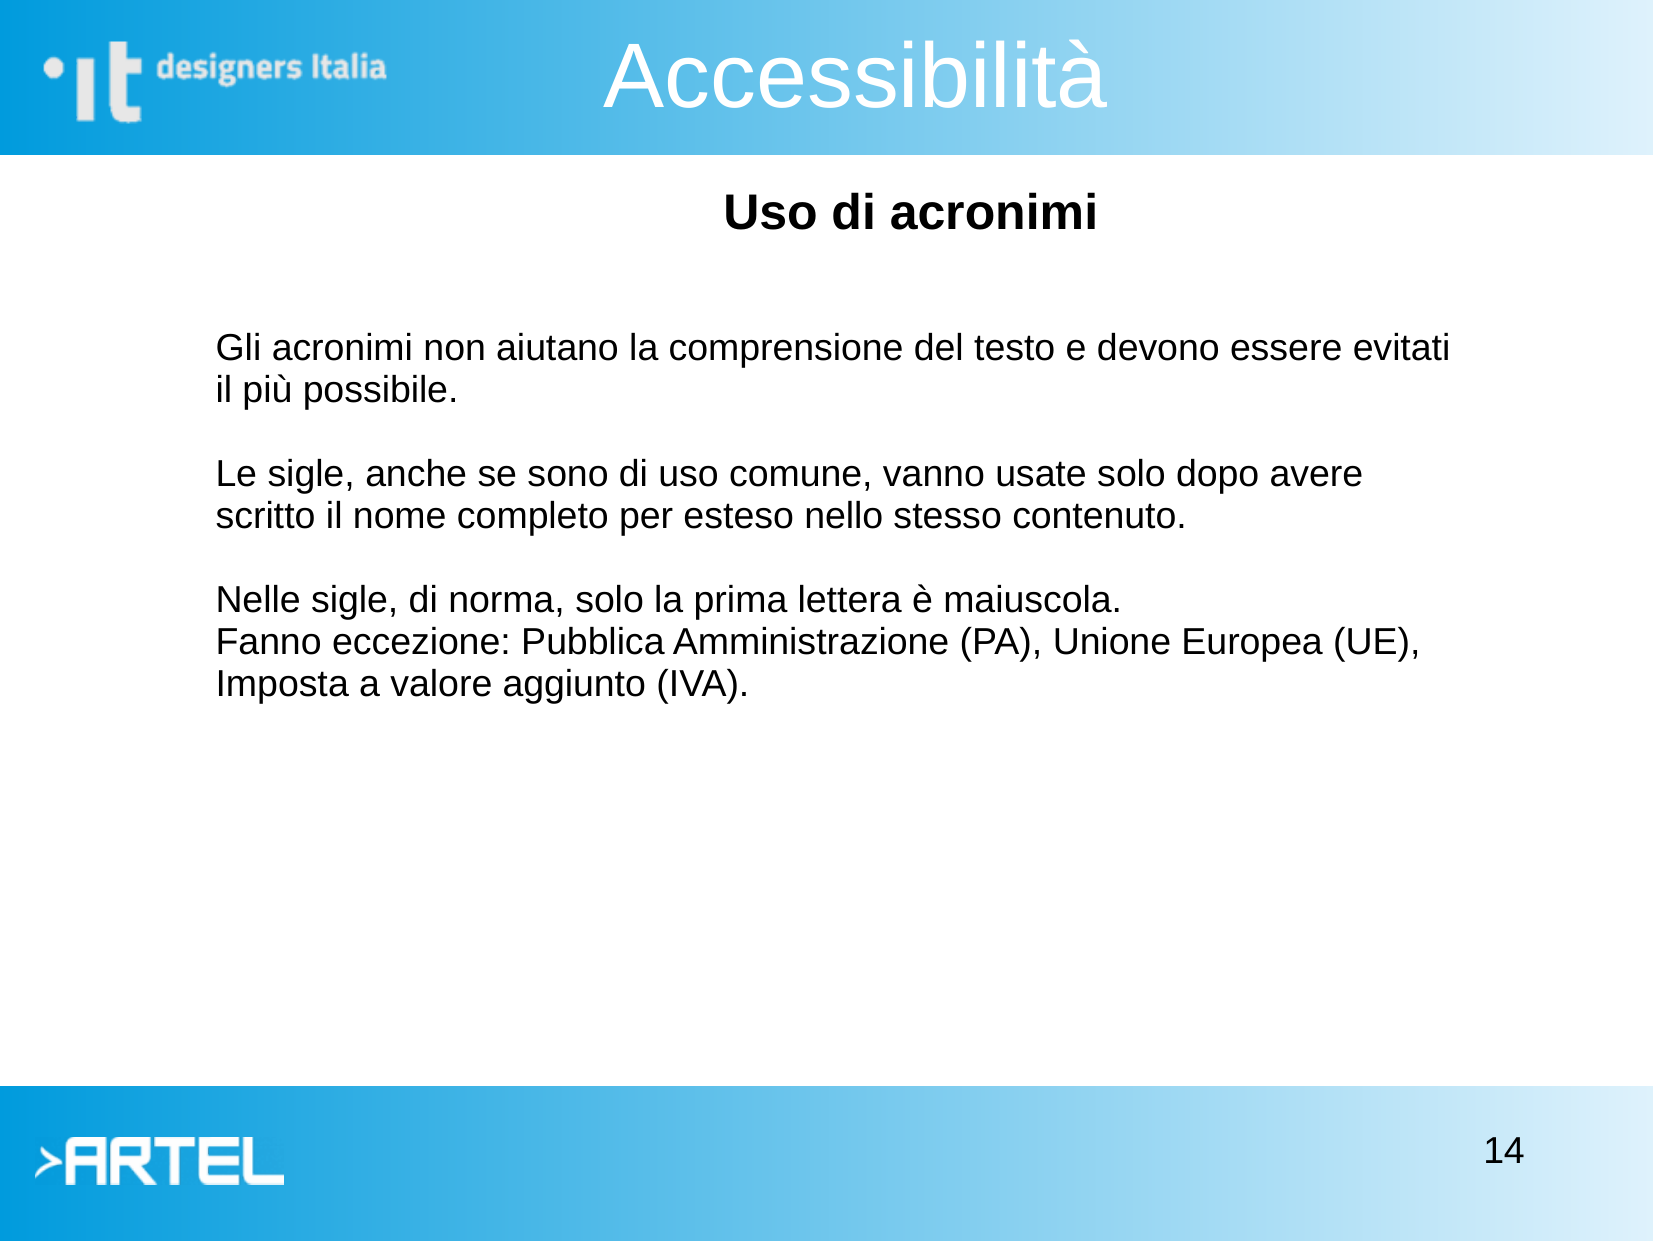

# Accessibilità
Uso di acronimi
Gli acronimi non aiutano la comprensione del testo e devono essere evitati il più possibile.
Le sigle, anche se sono di uso comune, vanno usate solo dopo avere scritto il nome completo per esteso nello stesso contenuto.
Nelle sigle, di norma, solo la prima lettera è maiuscola.
Fanno eccezione: Pubblica Amministrazione (PA), Unione Europea (UE), Imposta a valore aggiunto (IVA).